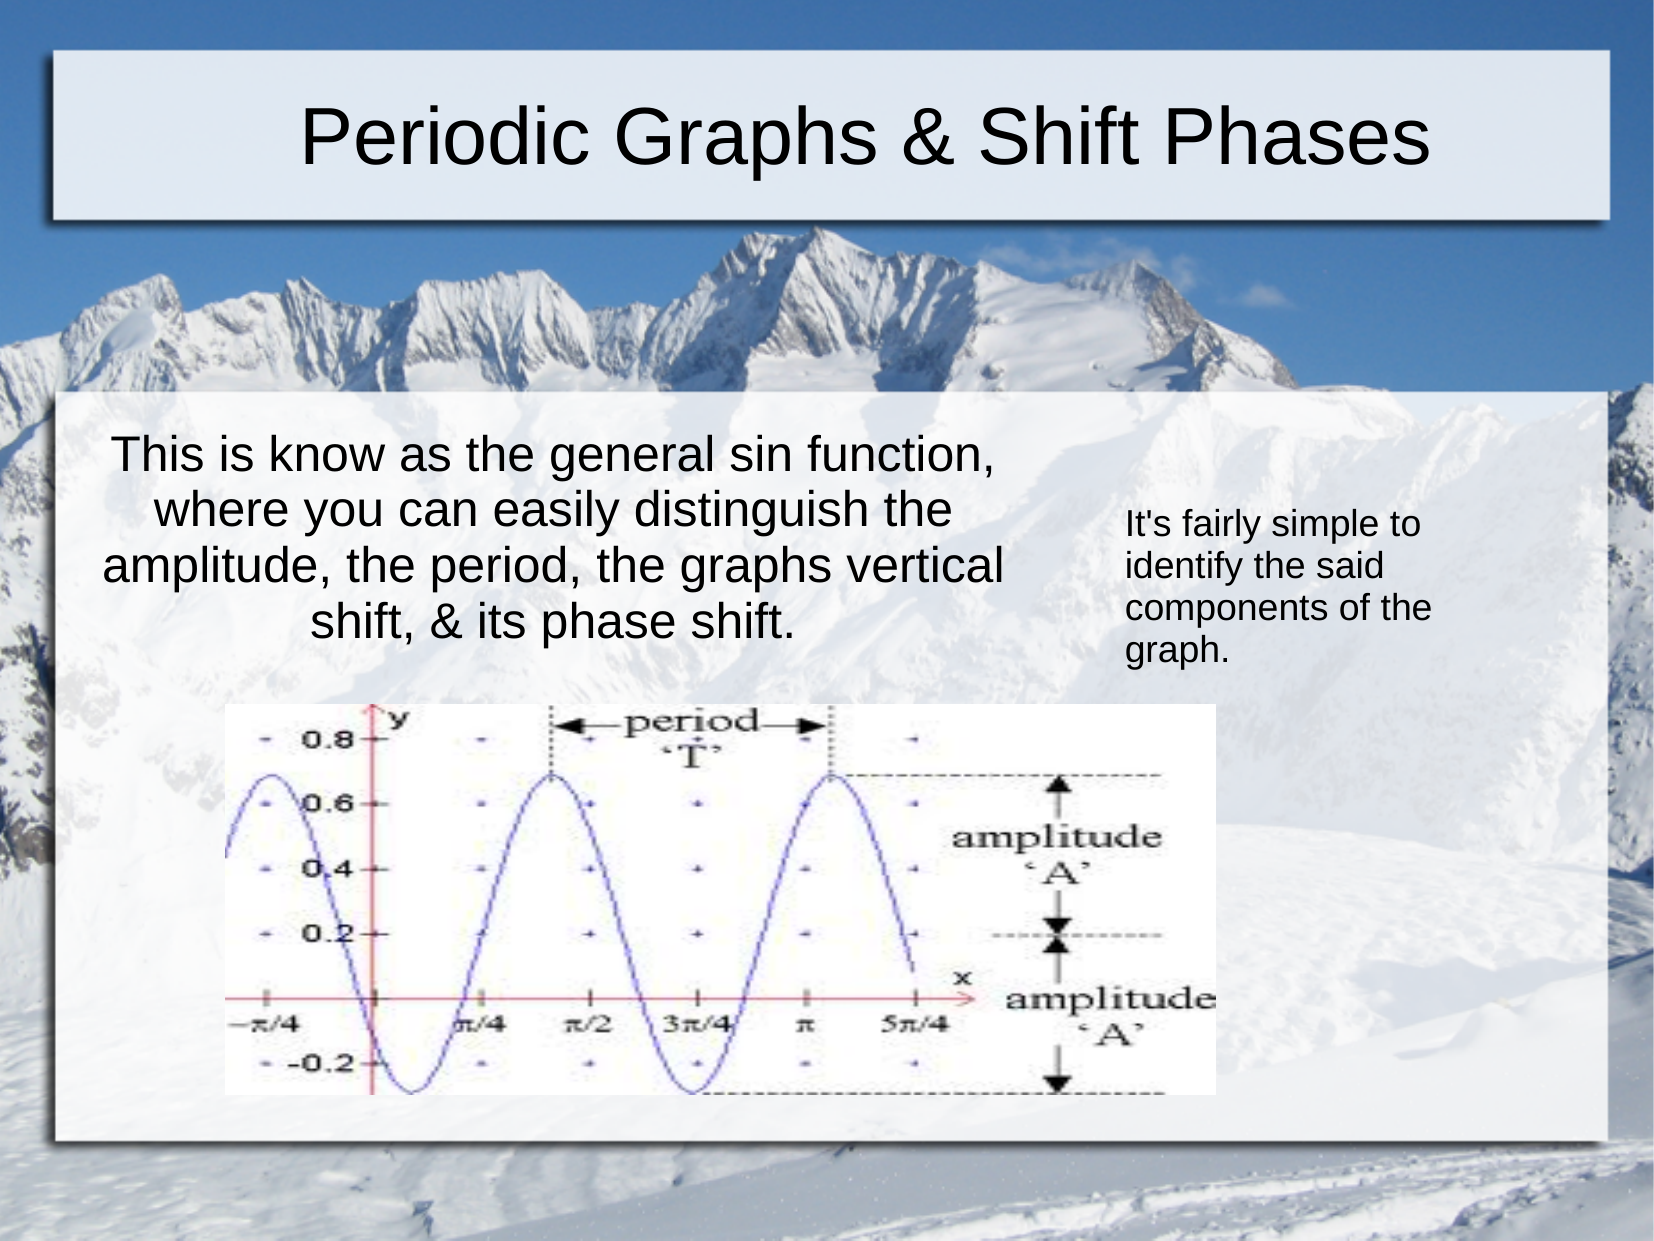

# Periodic Graphs & Shift Phases
This is know as the general sin function, where you can easily distinguish the amplitude, the period, the graphs vertical shift, & its phase shift.
It's fairly simple to identify the said components of the graph.